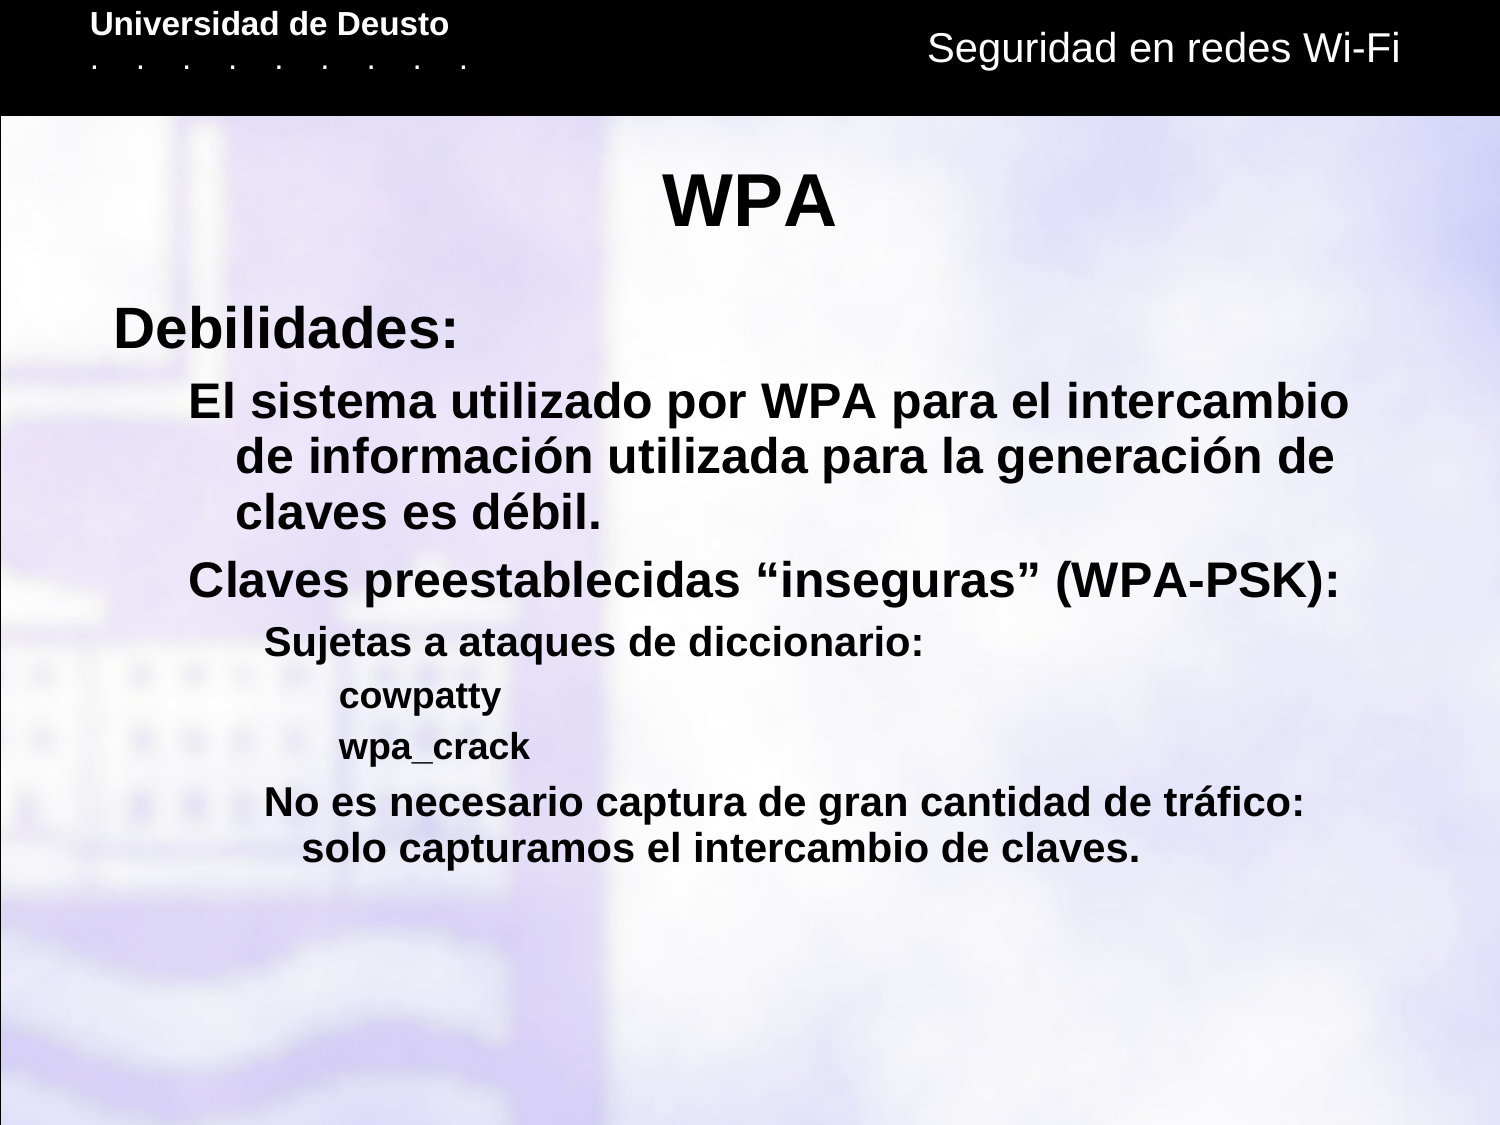

# WPA
Debilidades:
El sistema utilizado por WPA para el intercambio de información utilizada para la generación de claves es débil.
Claves preestablecidas “inseguras” (WPA-PSK):
Sujetas a ataques de diccionario:
cowpatty
wpa_crack
No es necesario captura de gran cantidad de tráfico: solo capturamos el intercambio de claves.